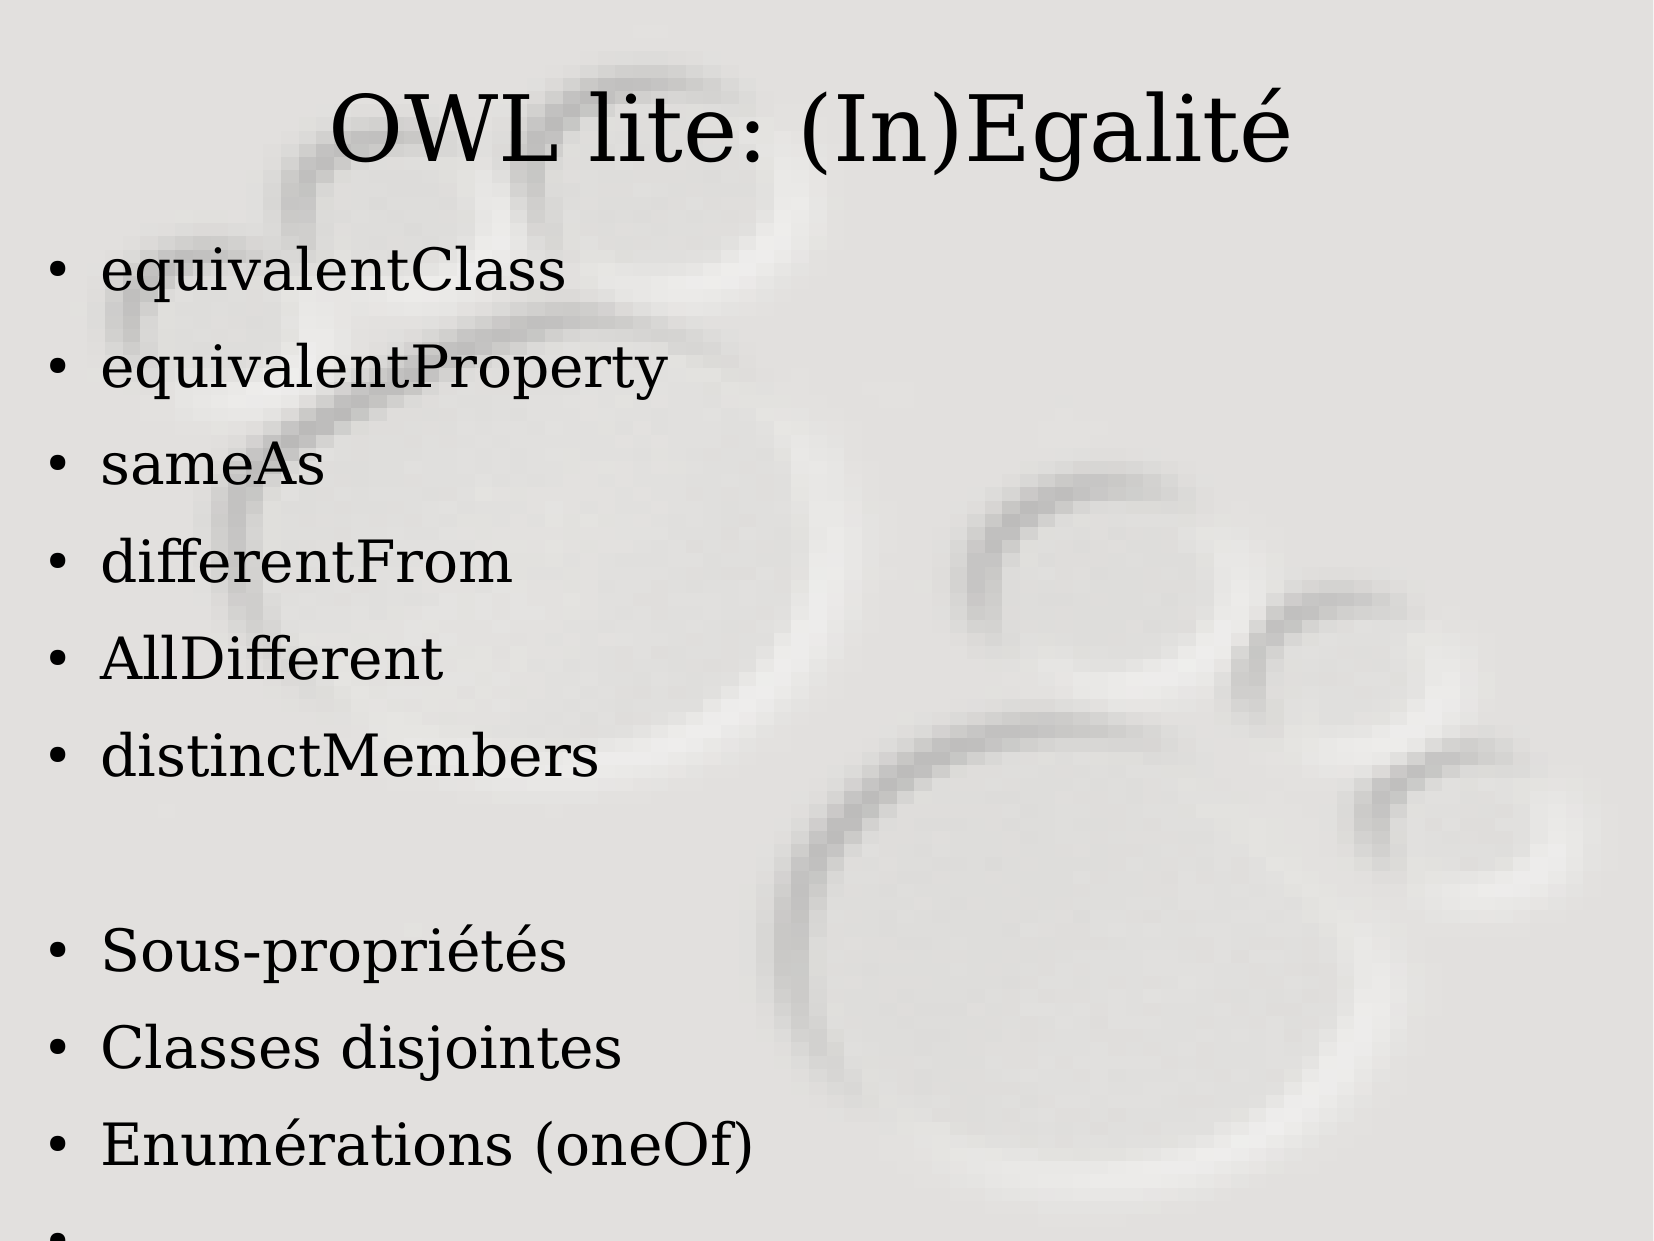

# OWL lite: (In)Egalité
equivalentClass
equivalentProperty
sameAs
differentFrom
AllDifferent
distinctMembers
Sous-propriétés
Classes disjointes
Enumérations (oneOf)